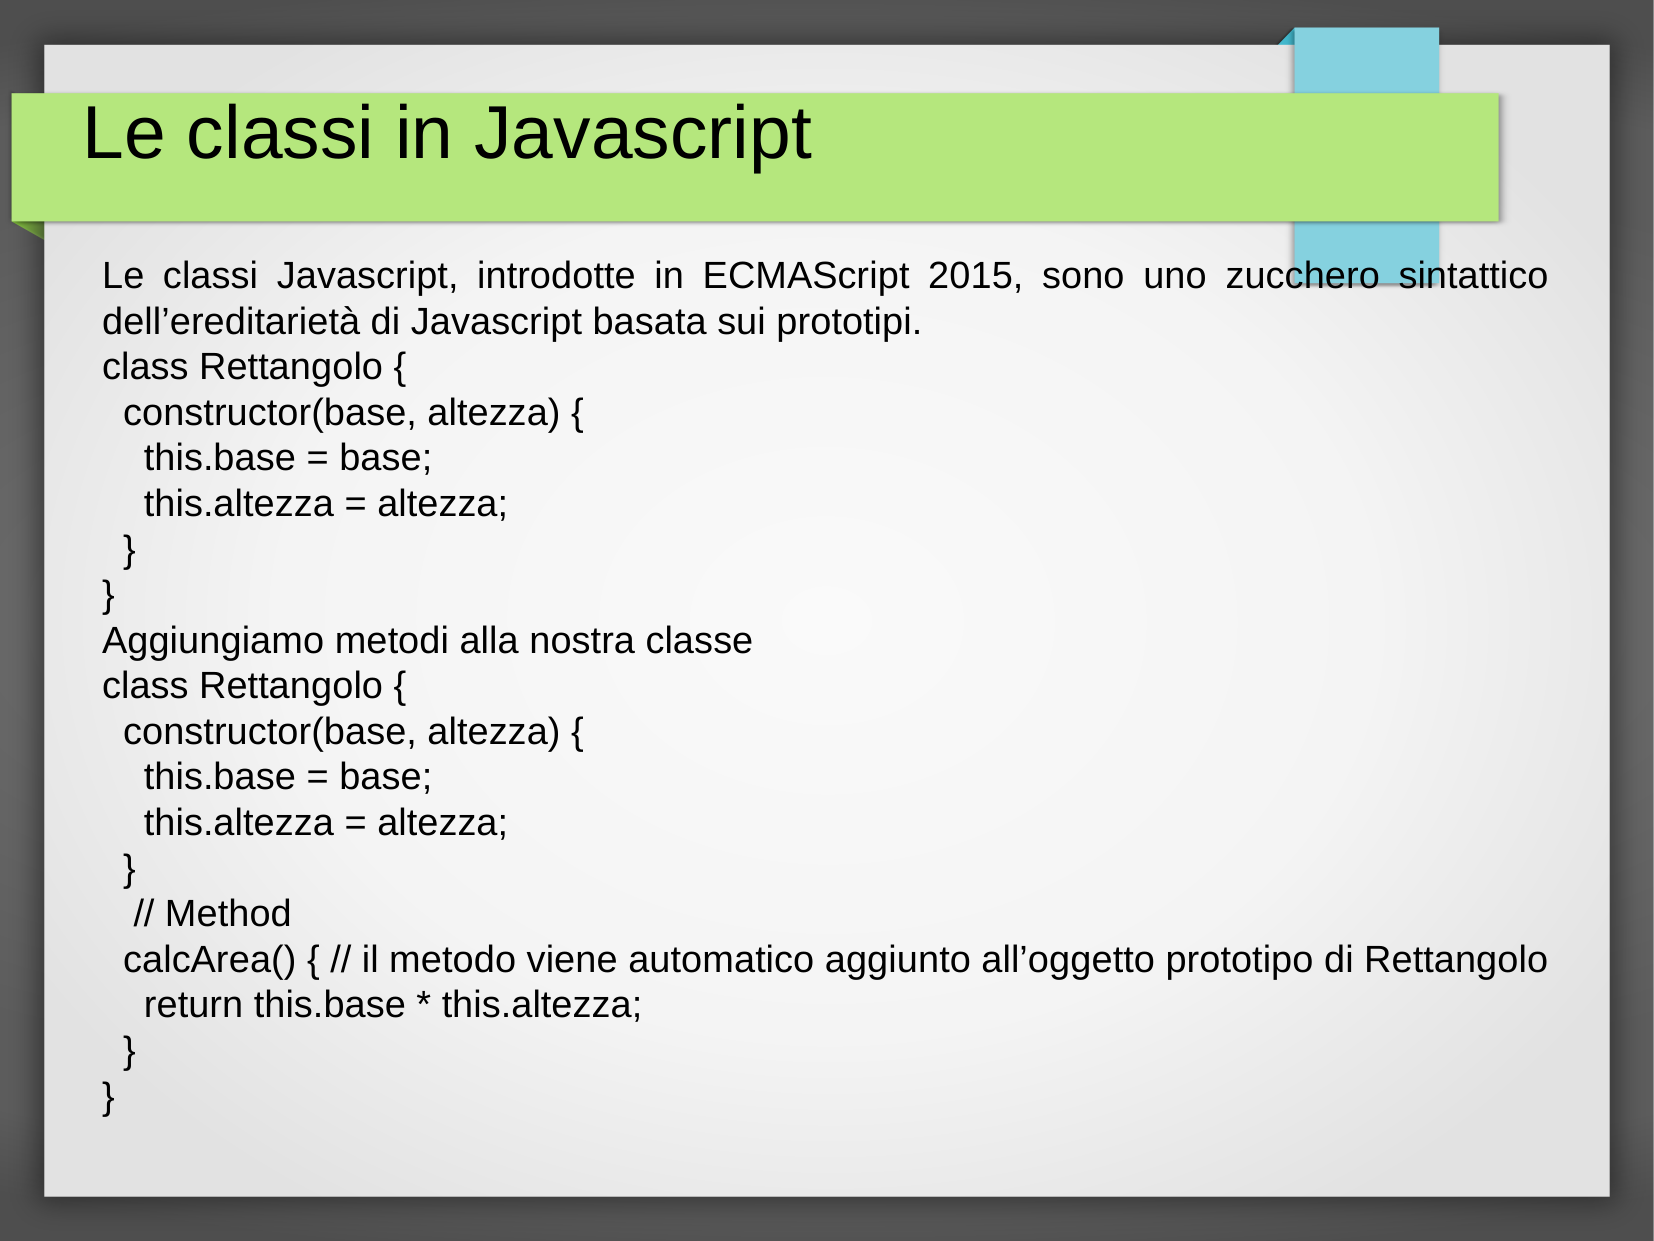

# Le classi in Javascript
Le classi Javascript, introdotte in ECMAScript 2015, sono uno zucchero sintattico dell’ereditarietà di Javascript basata sui prototipi.
class Rettangolo {
 constructor(base, altezza) {
 this.base = base;
 this.altezza = altezza;
 }
}
Aggiungiamo metodi alla nostra classe
class Rettangolo {
 constructor(base, altezza) {
 this.base = base;
 this.altezza = altezza;
 }
 // Method
 calcArea() { // il metodo viene automatico aggiunto all’oggetto prototipo di Rettangolo
 return this.base * this.altezza;
 }
}